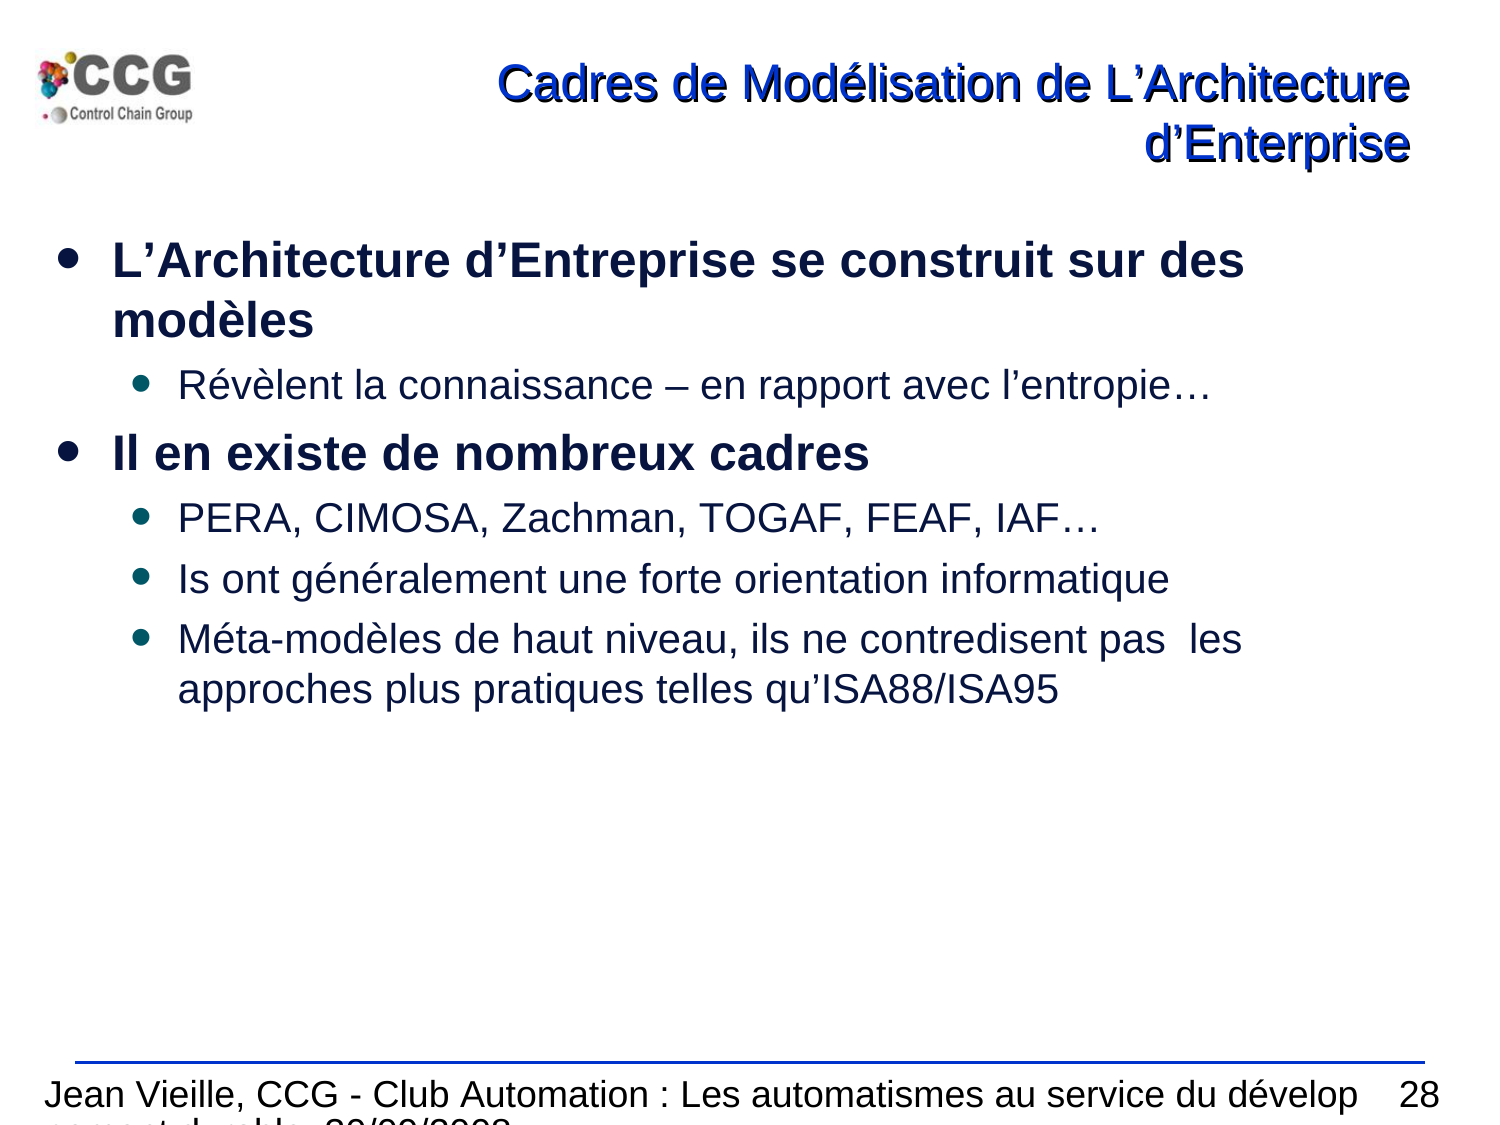

# Cadres de Modélisation de L’Architecture d’Enterprise
L’Architecture d’Entreprise se construit sur des modèles
Révèlent la connaissance – en rapport avec l’entropie…
Il en existe de nombreux cadres
PERA, CIMOSA, Zachman, TOGAF, FEAF, IAF…
Is ont généralement une forte orientation informatique
Méta-modèles de haut niveau, ils ne contredisent pas les approches plus pratiques telles qu’ISA88/ISA95
Jean Vieille, CCG - Club Automation : Les automatismes au service du développement durable  30/09/2008
28